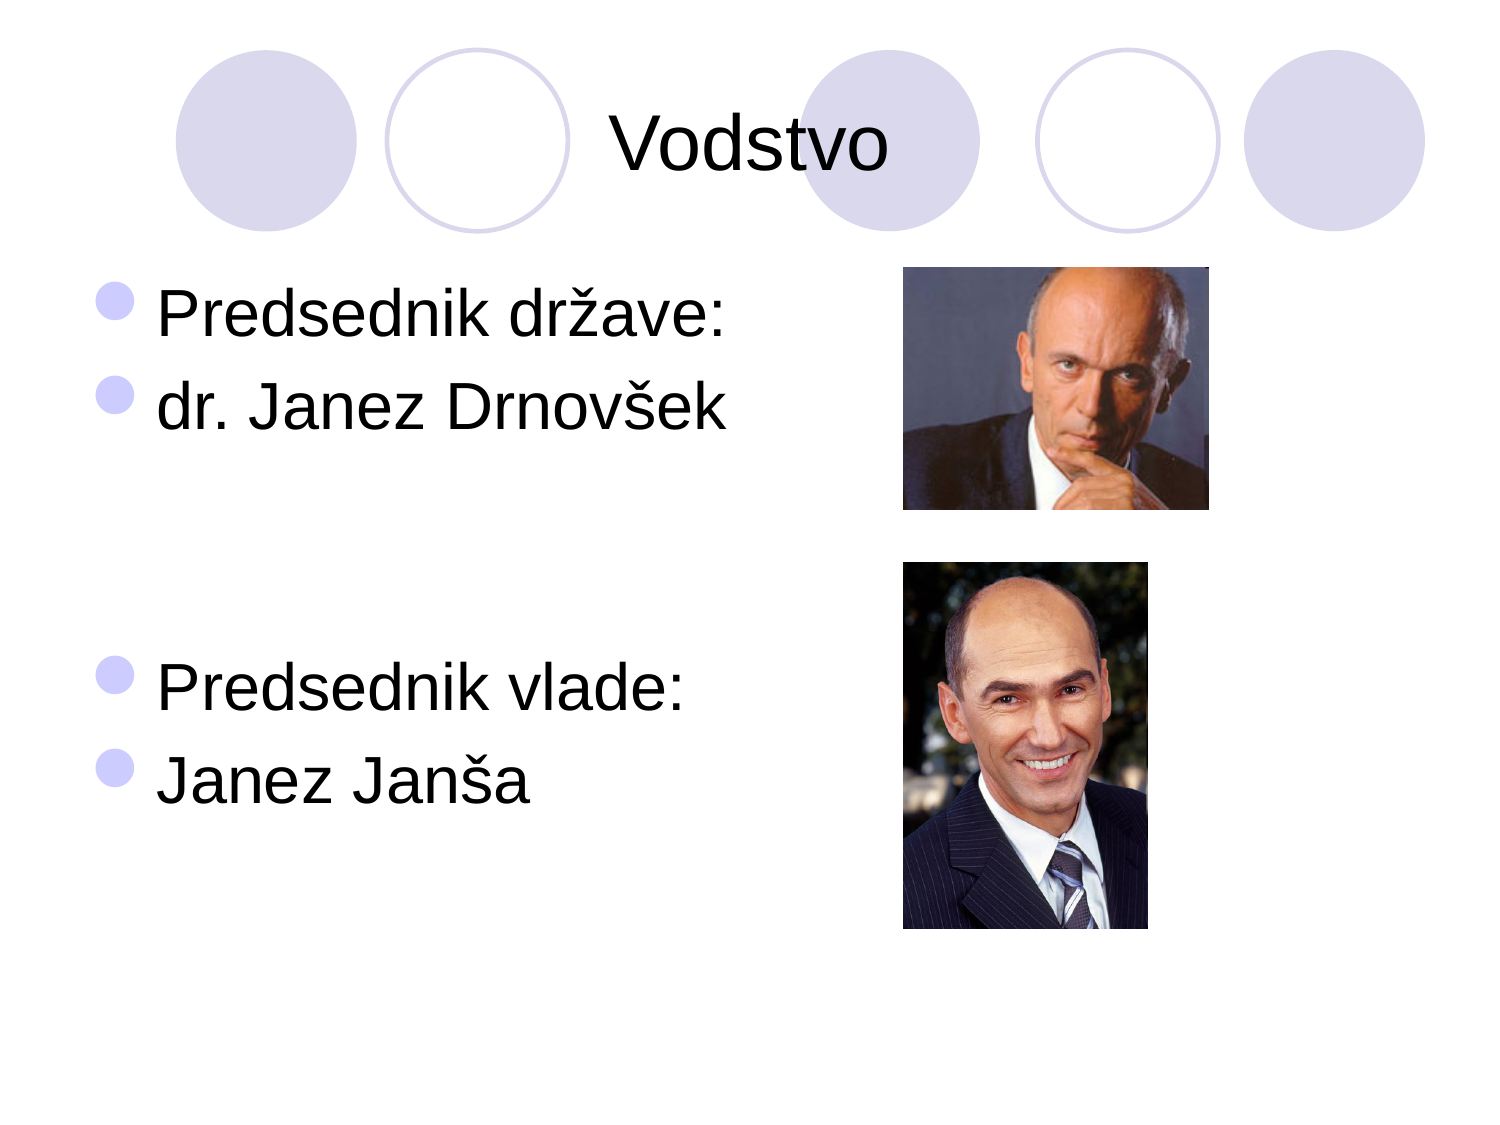

Vodstvo
# Predsednik države:
dr. Janez Drnovšek
Predsednik vlade:
Janez Janša